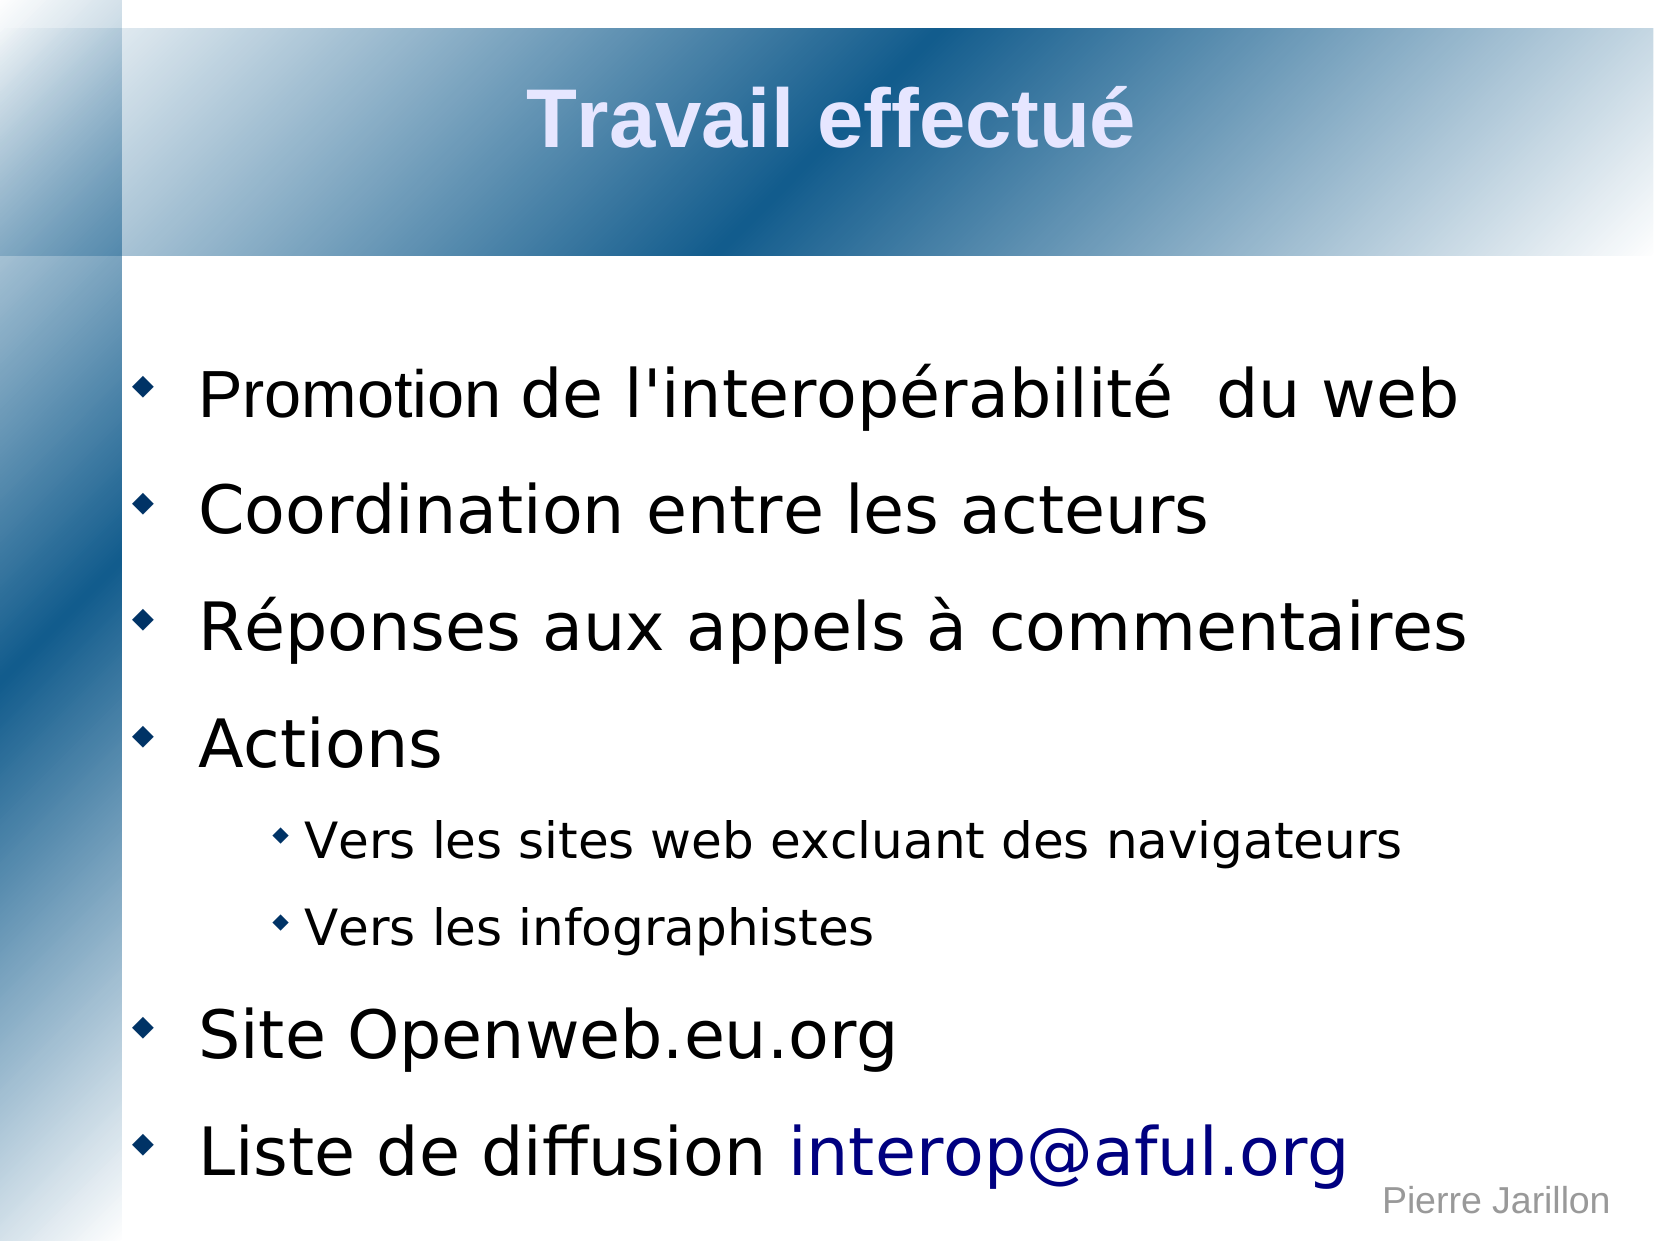

# Travail effectué
Promotion de l'interopérabilité du web
Coordination entre les acteurs
Réponses aux appels à commentaires
Actions
Vers les sites web excluant des navigateurs
Vers les infographistes
Site Openweb.eu.org
Liste de diffusion interop@aful.org